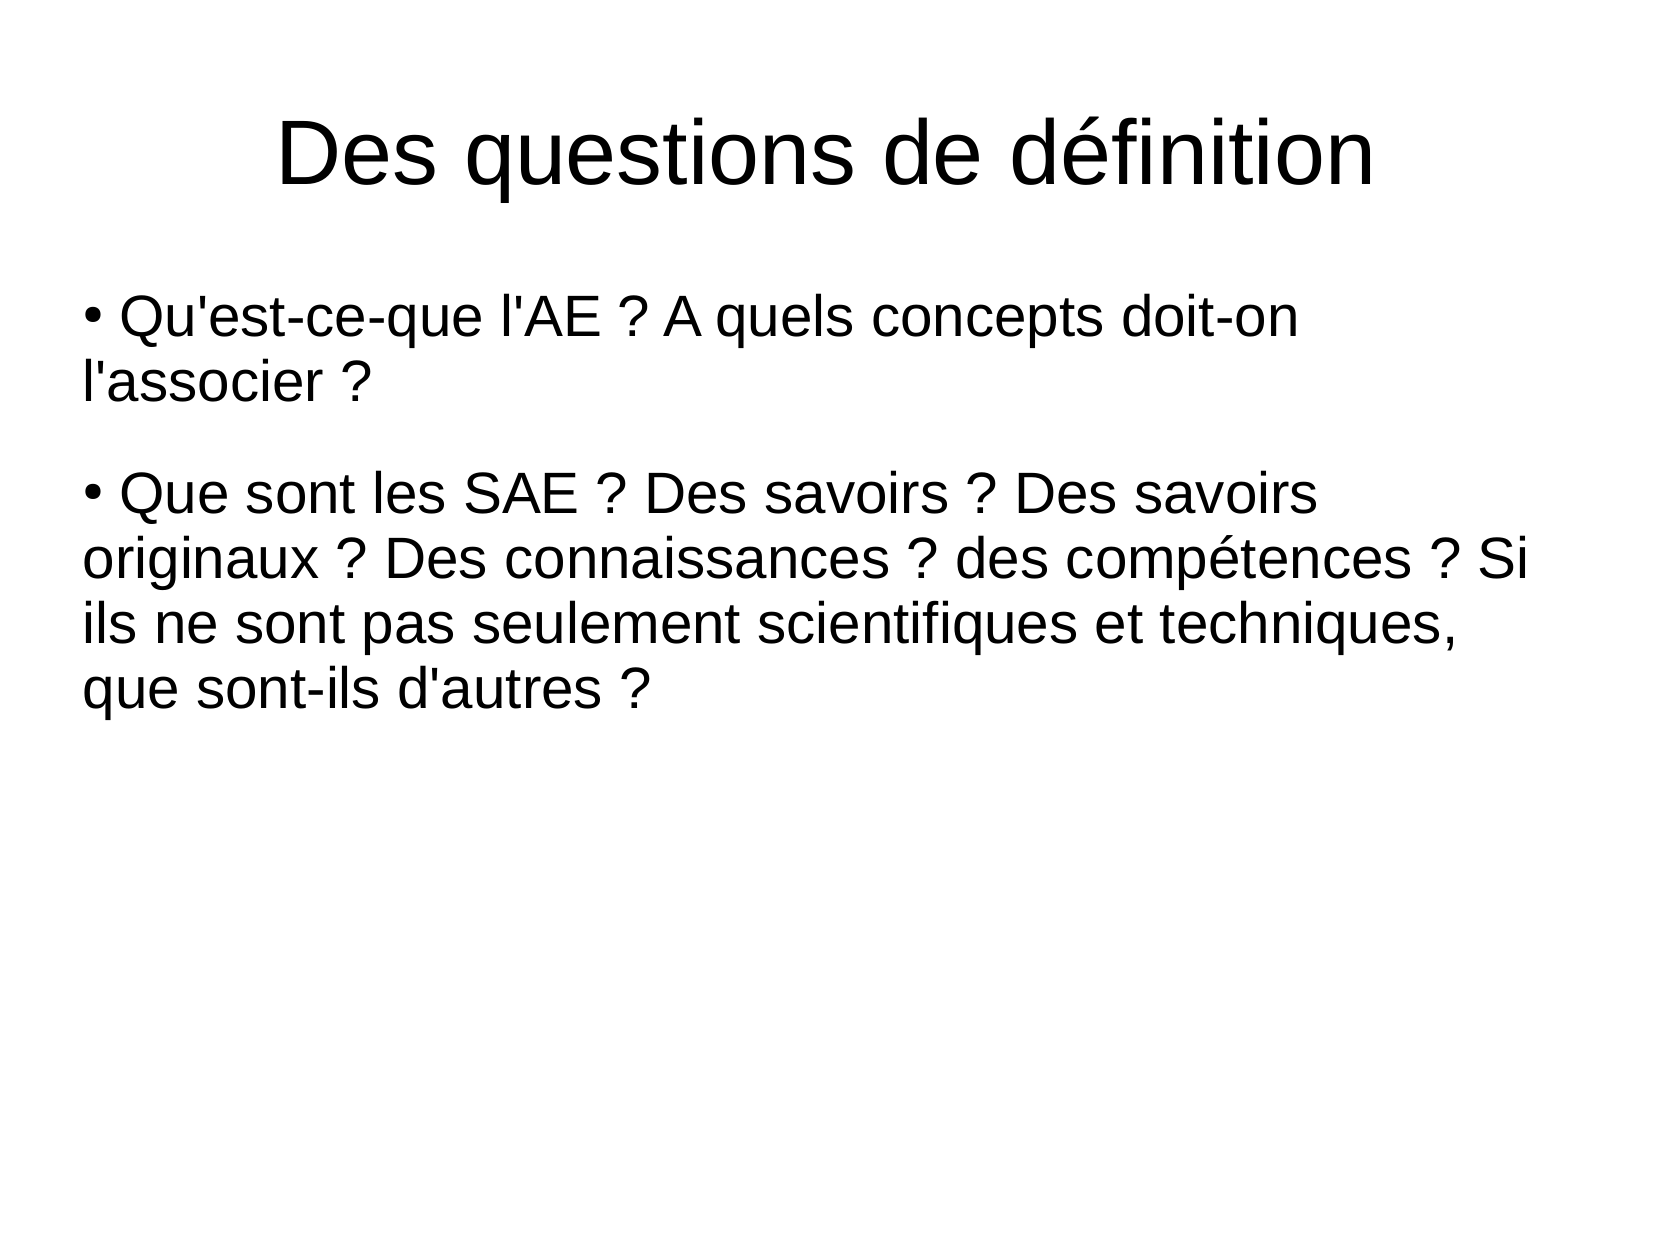

# Des questions de définition
 Qu'est-ce-que l'AE ? A quels concepts doit-on l'associer ?
 Que sont les SAE ? Des savoirs ? Des savoirs originaux ? Des connaissances ? des compétences ? Si ils ne sont pas seulement scientifiques et techniques, que sont-ils d'autres ?